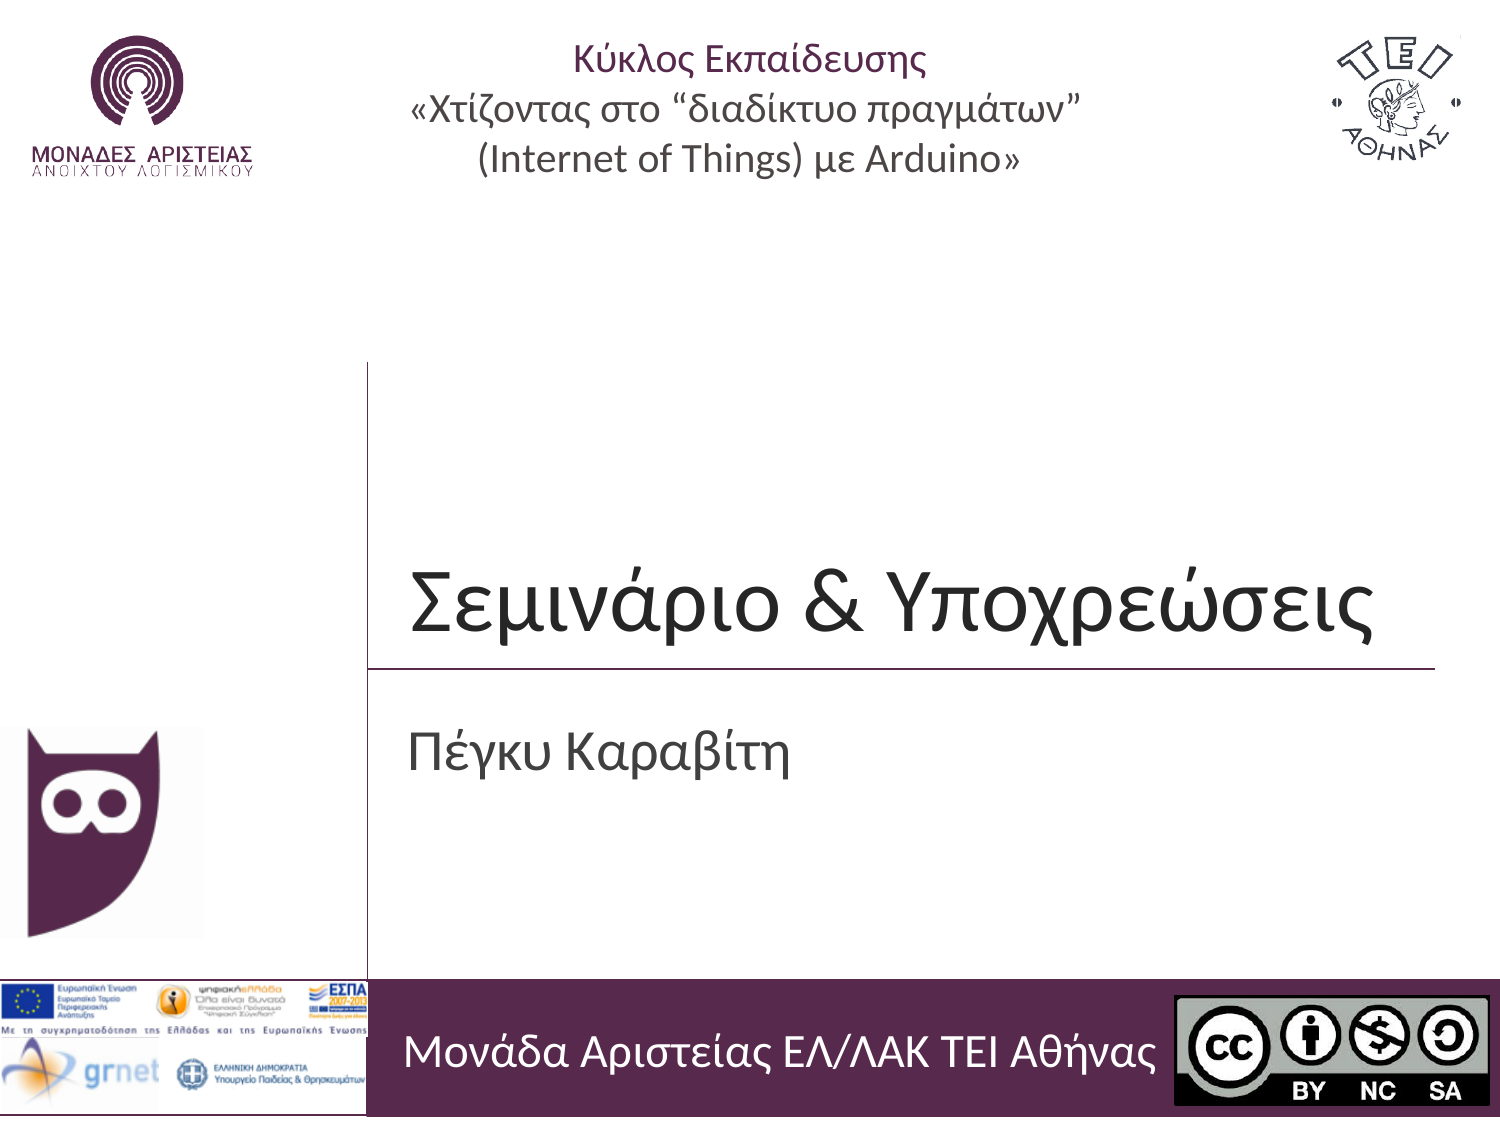

Κύκλος Εκπαίδευσης
«Χτίζοντας στο “διαδίκτυο πραγμάτων”
(Internet of Things) με Arduino»
# Σεμινάριο & Υποχρεώσεις
Πέγκυ Καραβίτη
Μονάδα Αριστείας ΕΛ/ΛΑΚ ΤΕΙ Αθήνας